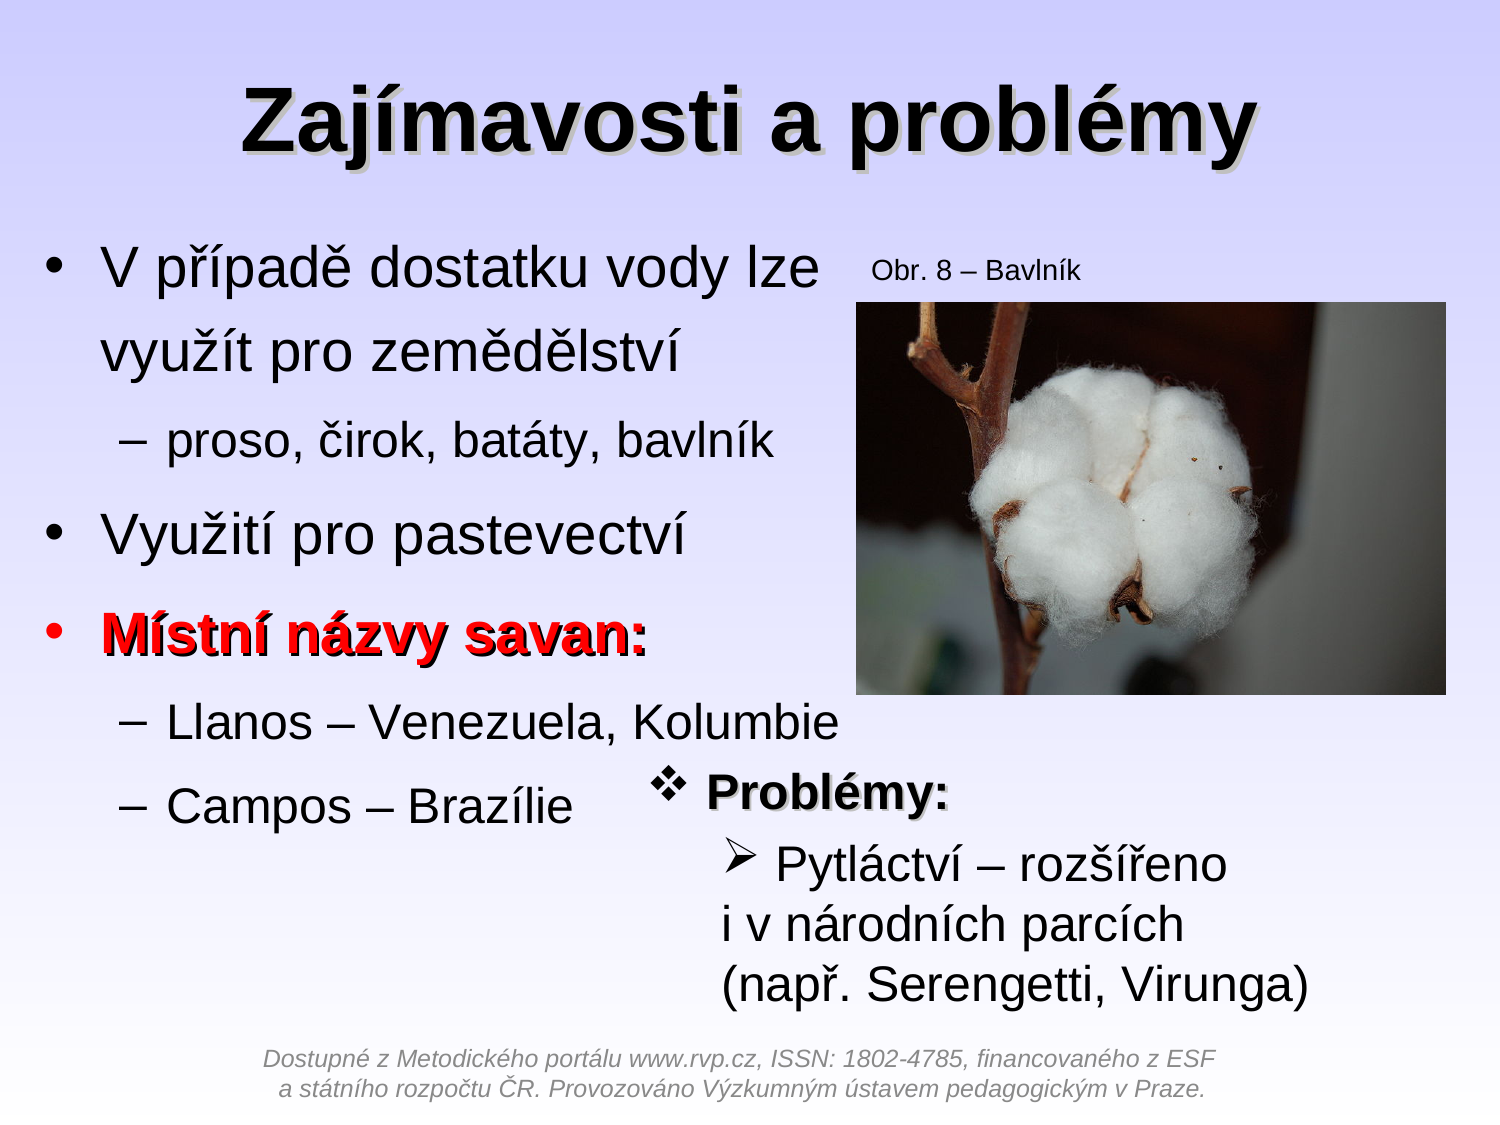

# Zajímavosti a problémy
V případě dostatku vody lze využít pro zemědělství
proso, čirok, batáty, bavlník
Využití pro pastevectví
Místní názvy savan:
Llanos – Venezuela, Kolumbie
Campos – Brazílie
Obr. 8 – Bavlník
 Problémy:
 Pytláctví – rozšířeno
i v národních parcích
(např. Serengetti, Virunga)
Dostupné z Metodického portálu www.rvp.cz, ISSN: 1802-4785, financovaného z ESF
a státního rozpočtu ČR. Provozováno Výzkumným ústavem pedagogickým v Praze.